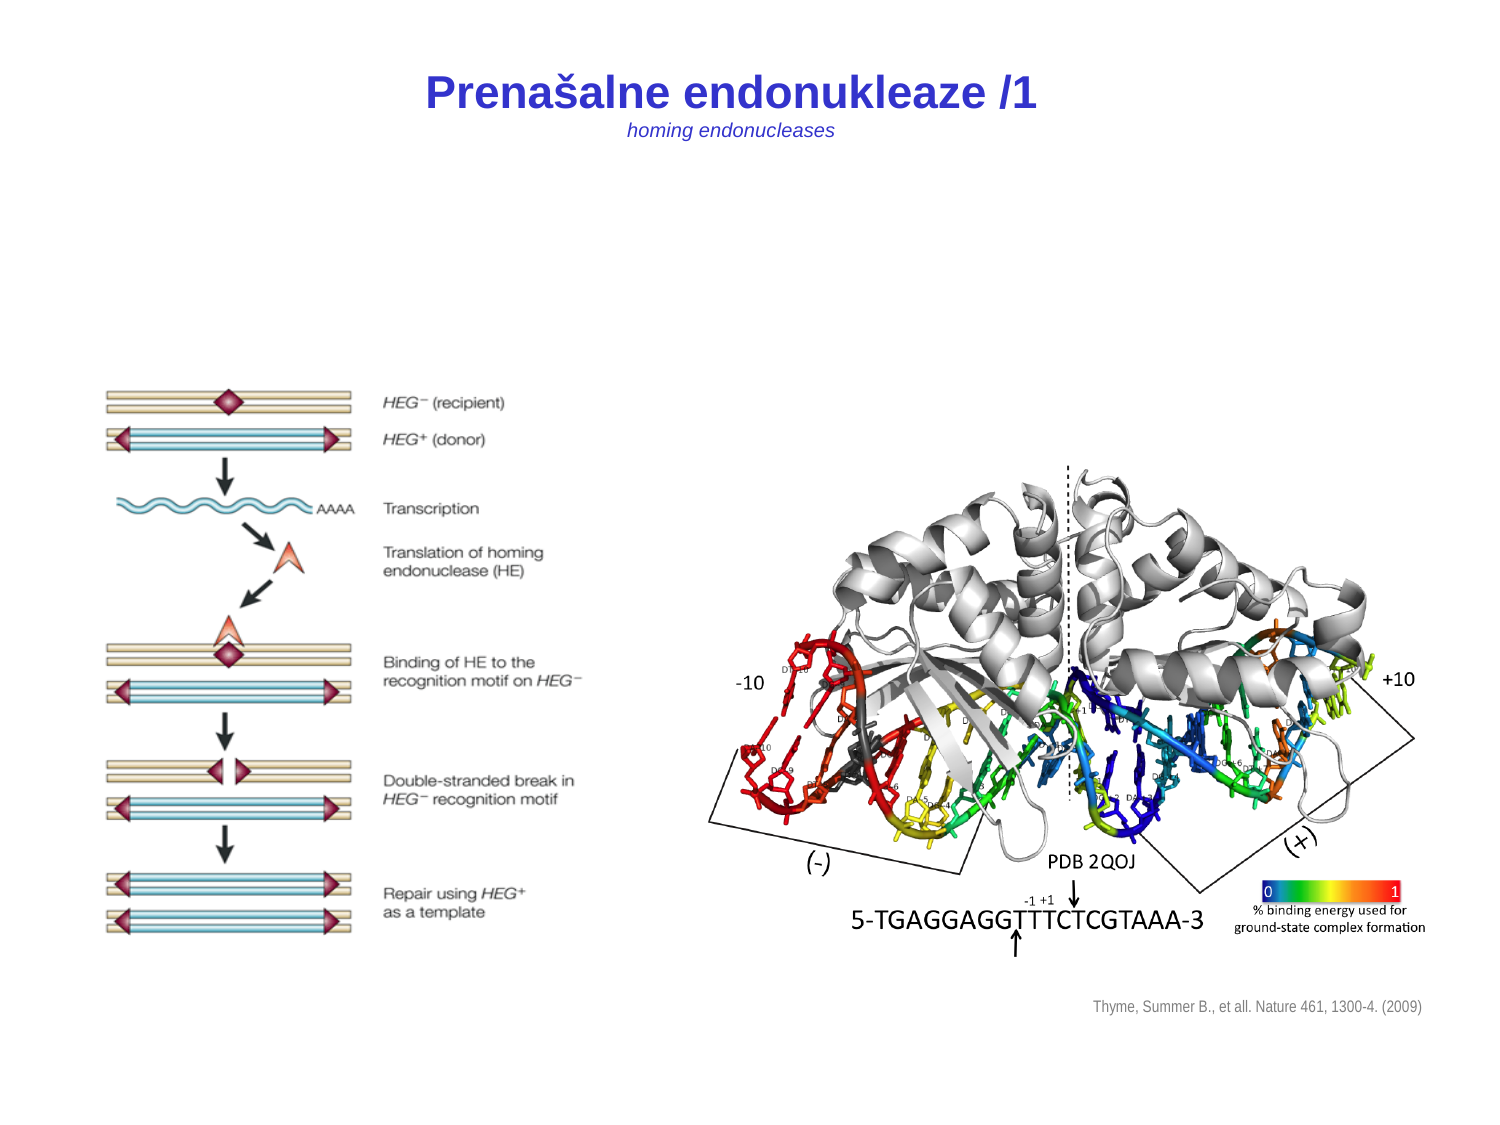

Prenašalne endonukleaze /1
homing endonucleases
Thyme, Summer B., et all. Nature 461, 1300-4. (2009)